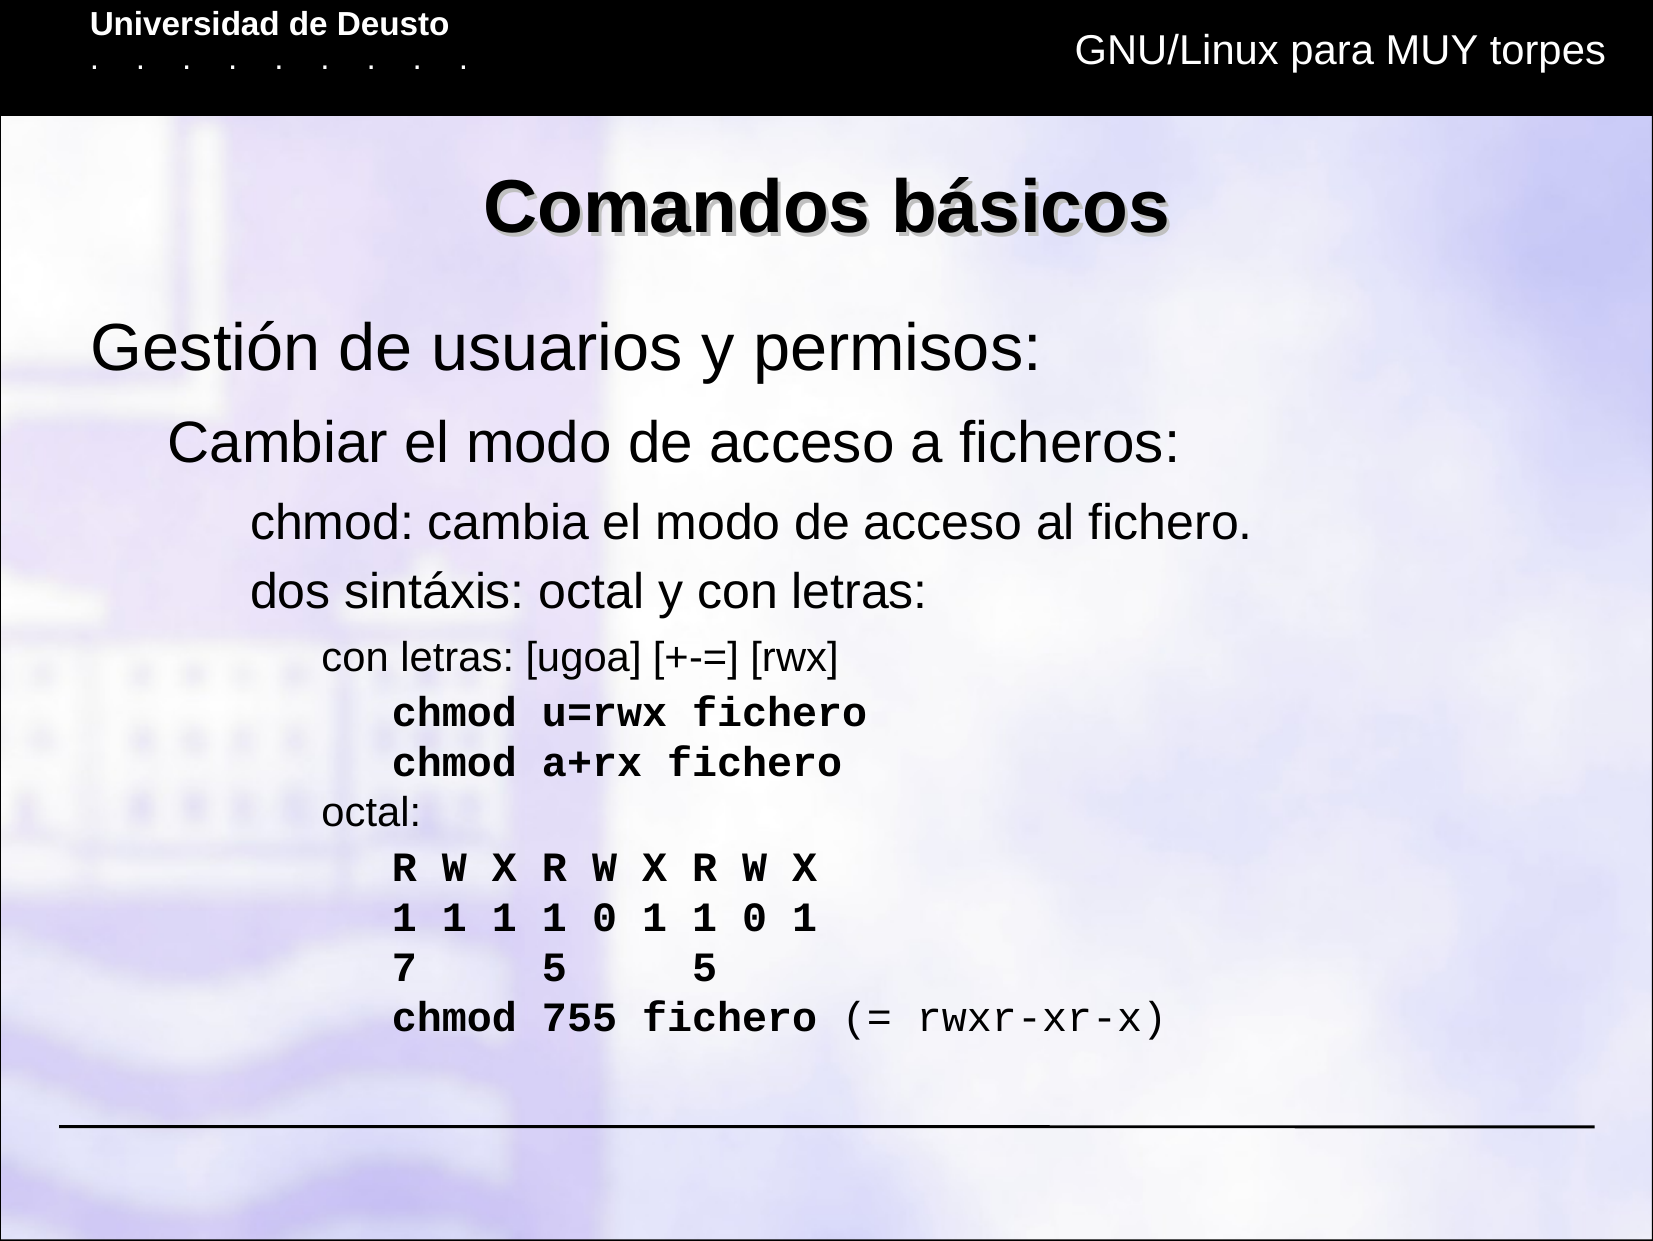

# Comandos básicos
Gestión de usuarios y permisos:
Cambiar el modo de acceso a ficheros:
chmod: cambia el modo de acceso al fichero.
dos sintáxis: octal y con letras:
con letras: [ugoa] [+-=] [rwx]
chmod u=rwx fichero
chmod a+rx fichero
octal:
R W X R W X R W X
1 1 1 1 0 1 1 0 1
7 5 5
chmod 755 fichero (= rwxr-xr-x)